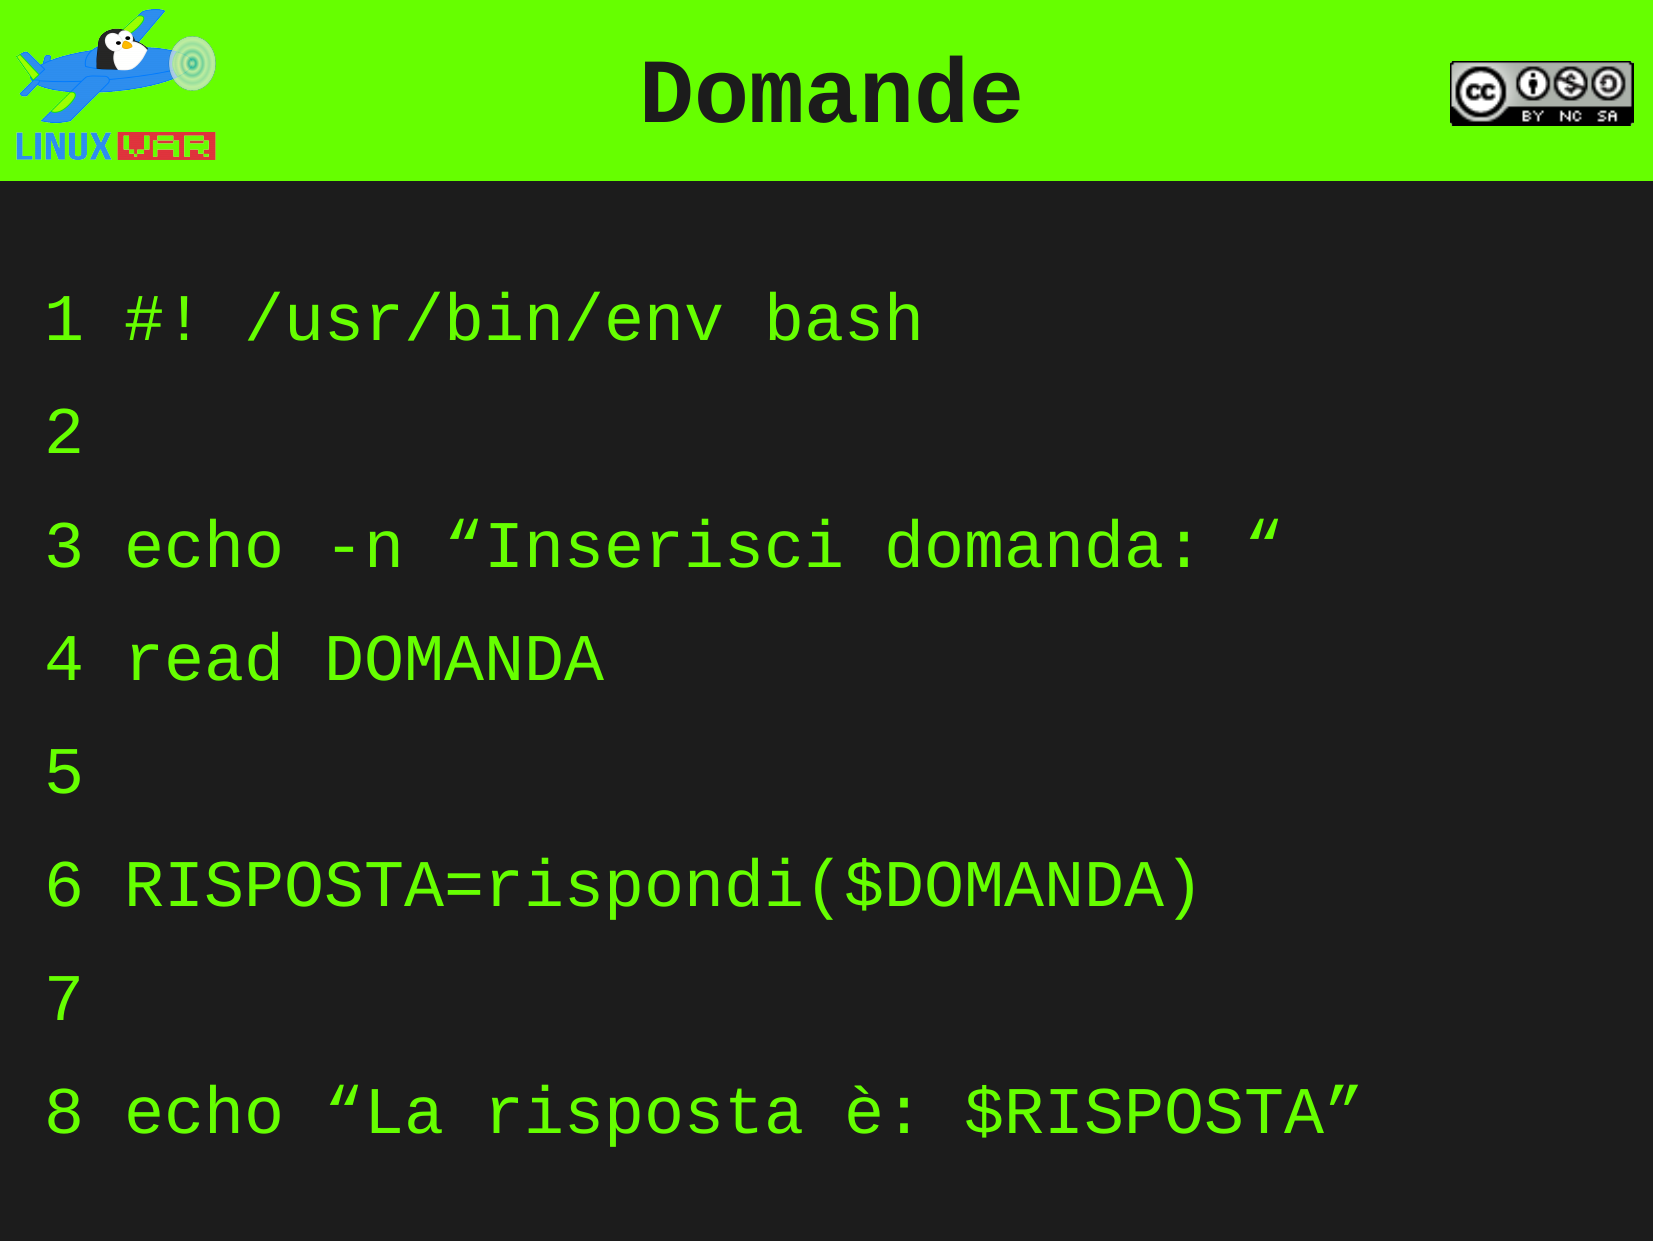

Domande
1 #! /usr/bin/env bash
2
3 echo -n “Inserisci domanda: “
4 read DOMANDA
5
6 RISPOSTA=rispondi($DOMANDA)
7
8 echo “La risposta è: $RISPOSTA”